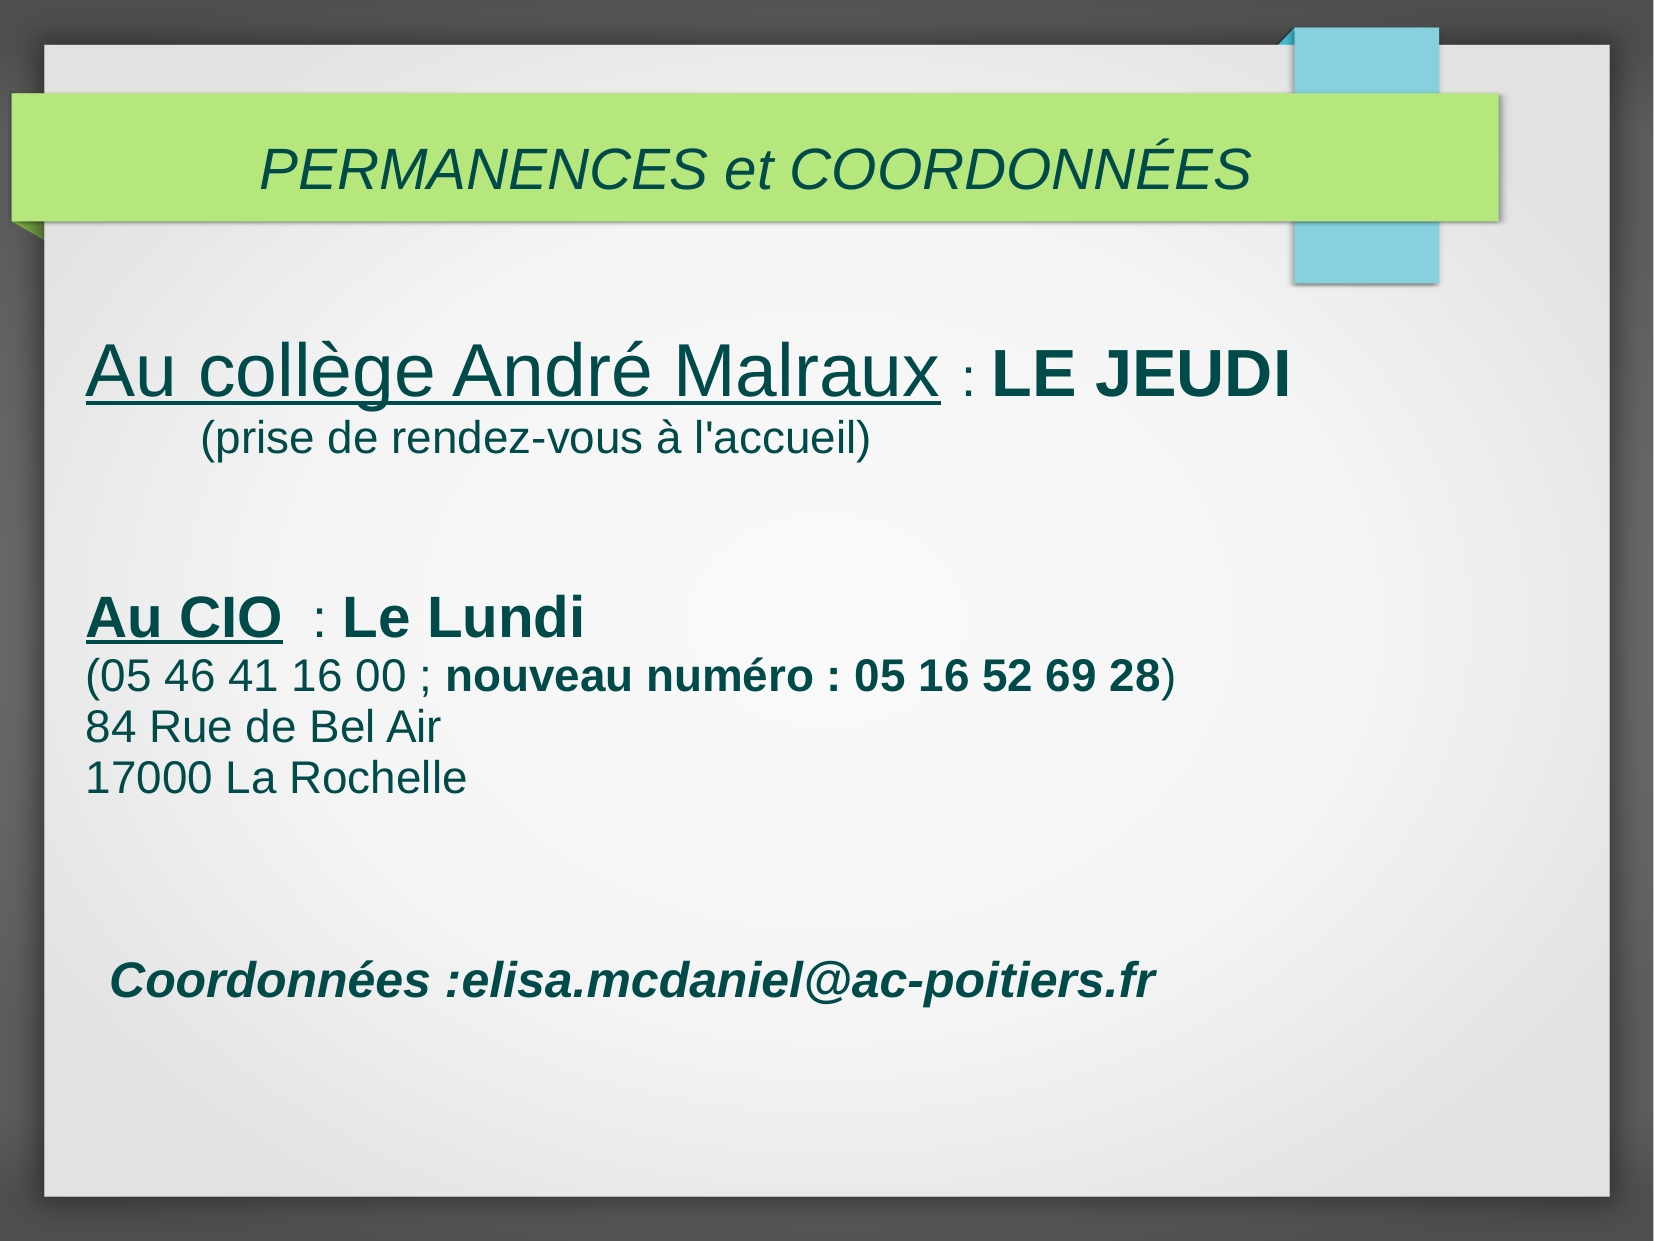

PERMANENCES et COORDONNÉES
Au collège André Malraux : LE JEUDI
 (prise de rendez-vous à l'accueil)
Au CIO  : Le Lundi
(05 46 41 16 00 ; nouveau numéro : 05 16 52 69 28)
84 Rue de Bel Air
17000 La Rochelle
Coordonnées :elisa.mcdaniel@ac-poitiers.fr